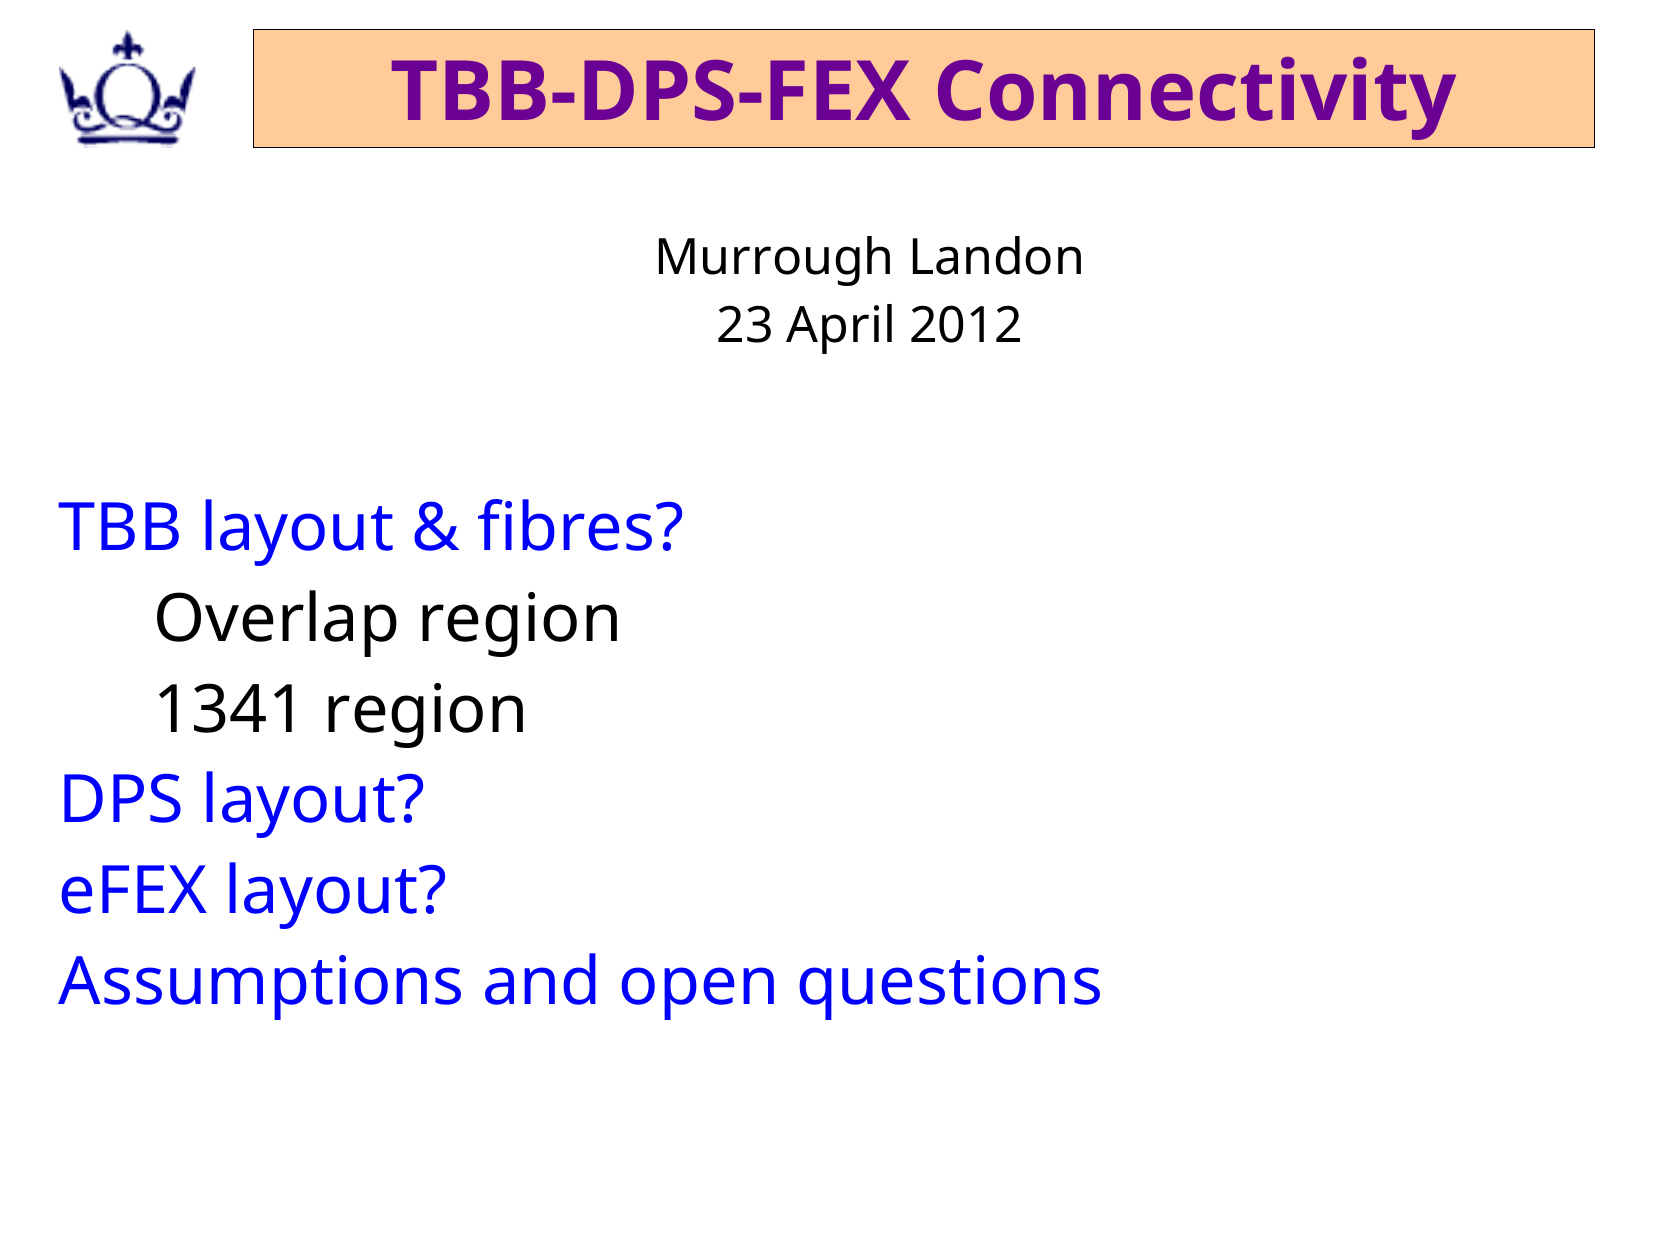

# TBB-DPS-FEX Connectivity
Murrough Landon
23 April 2012
TBB layout & fibres?
Overlap region
1341 region
DPS layout?
eFEX layout?
Assumptions and open questions